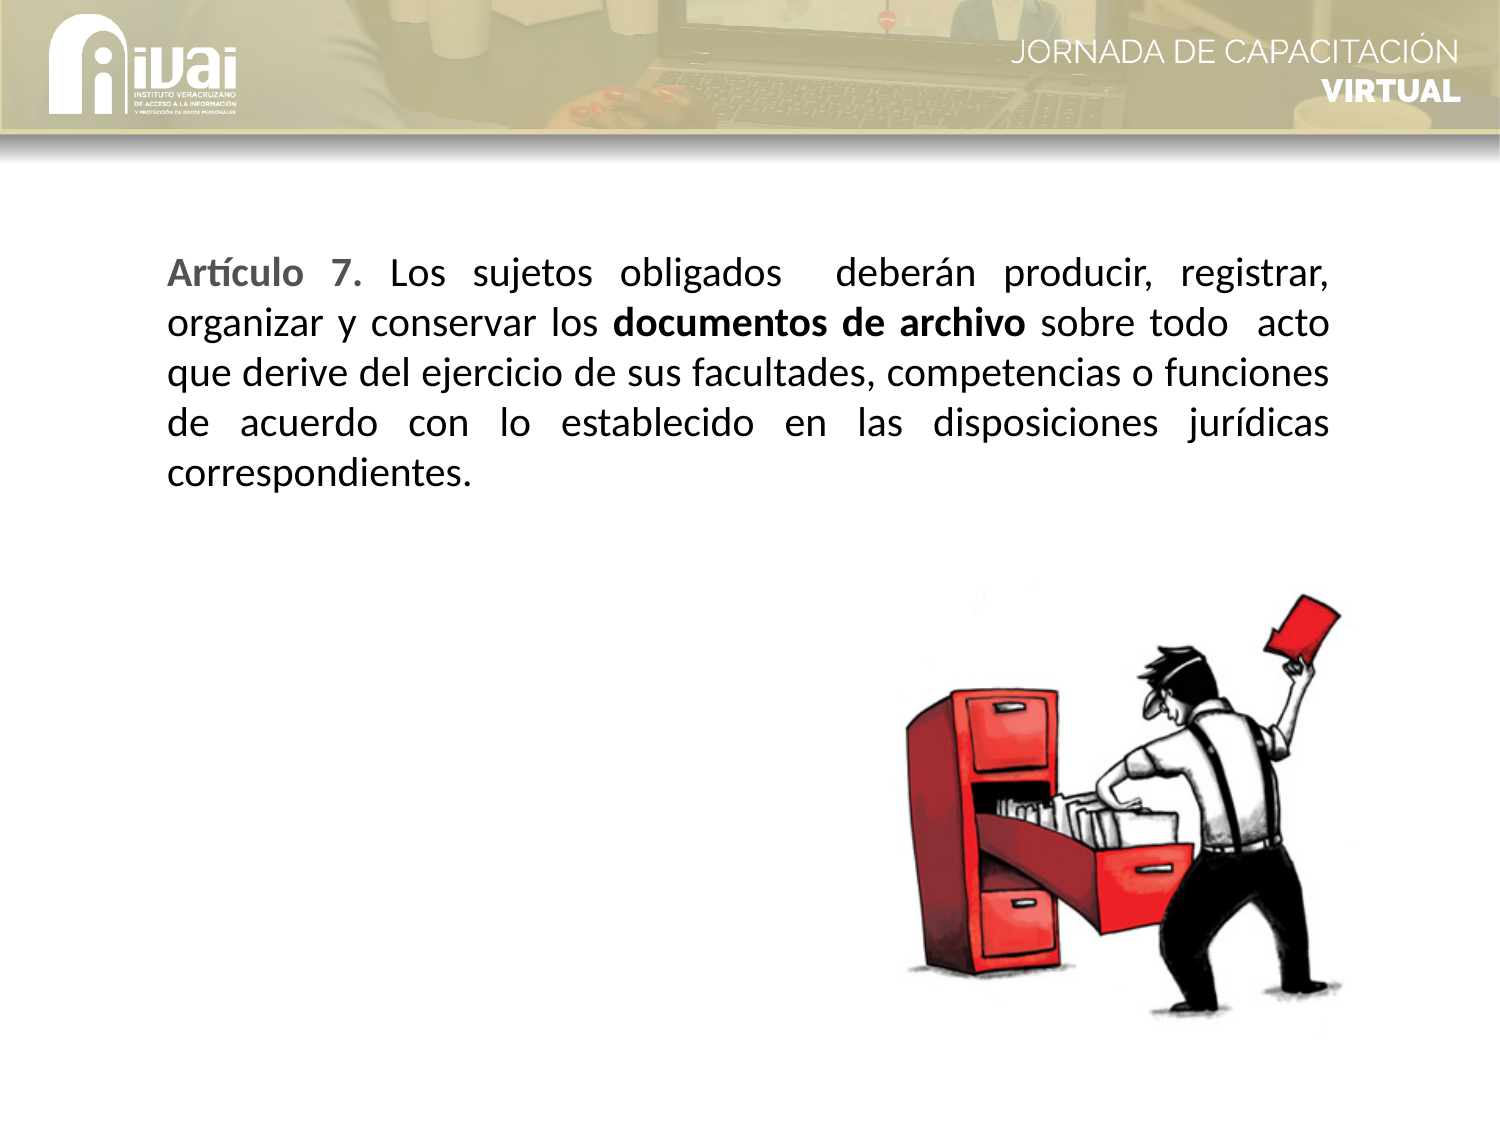

Artículo 7. Los sujetos obligados deberán producir, registrar, organizar y conservar los documentos de archivo sobre todo acto que derive del ejercicio de sus facultades, competencias o funciones de acuerdo con lo establecido en las disposiciones jurídicas correspondientes.